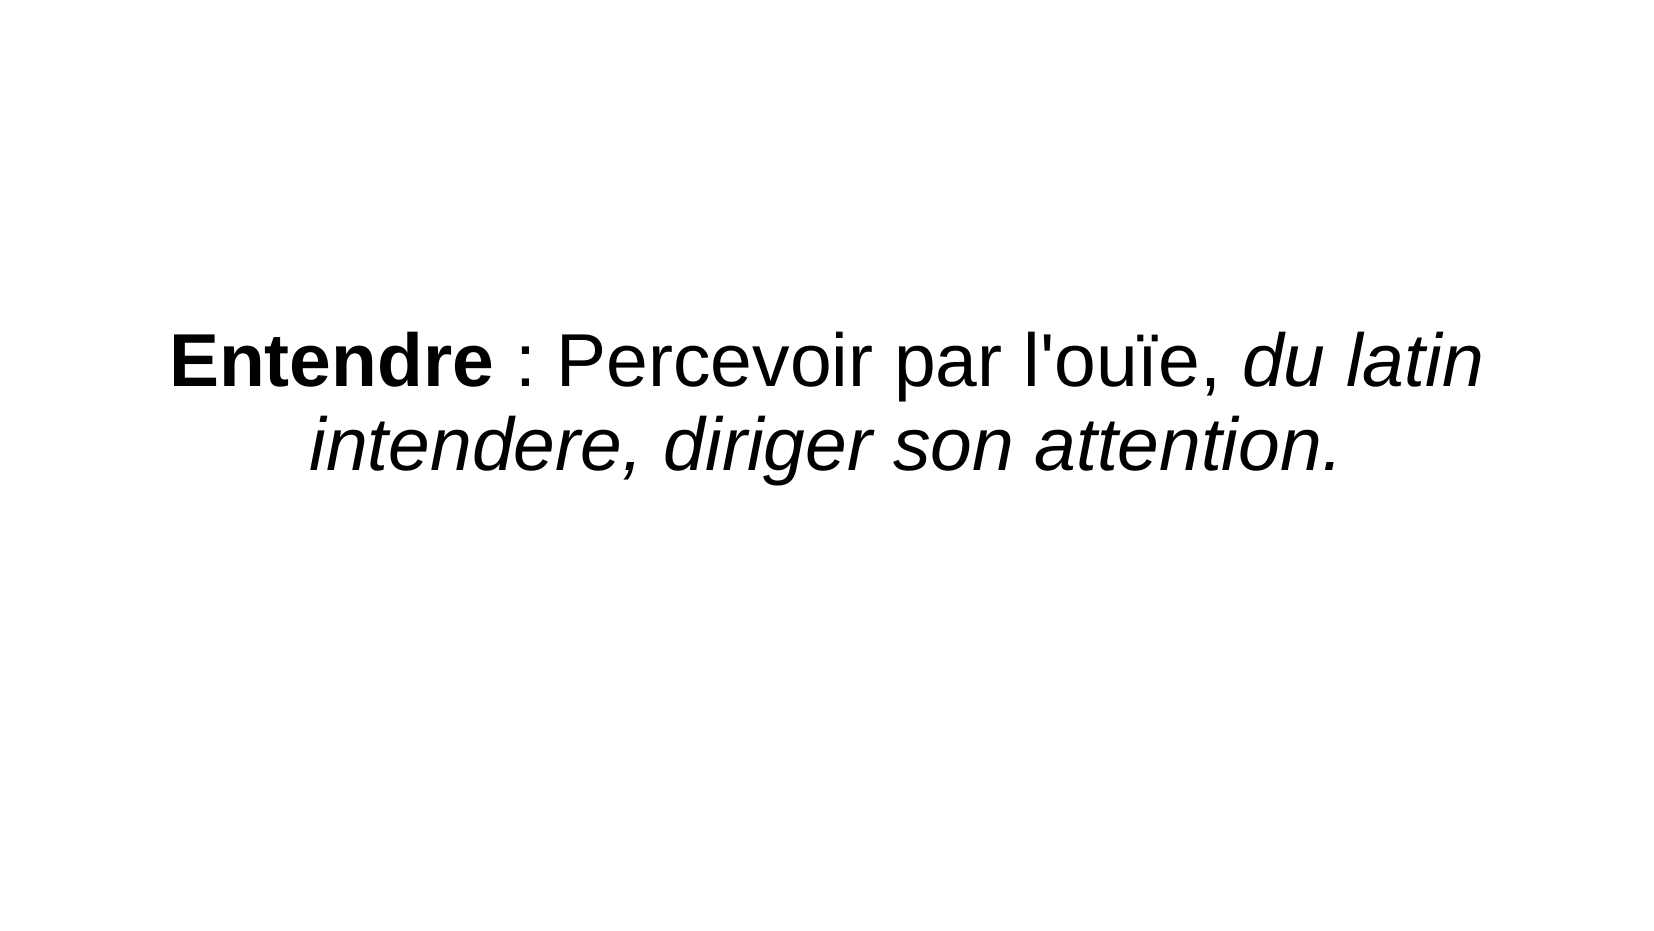

# Entendre : Percevoir par l'ouïe, du latin intendere, diriger son attention.